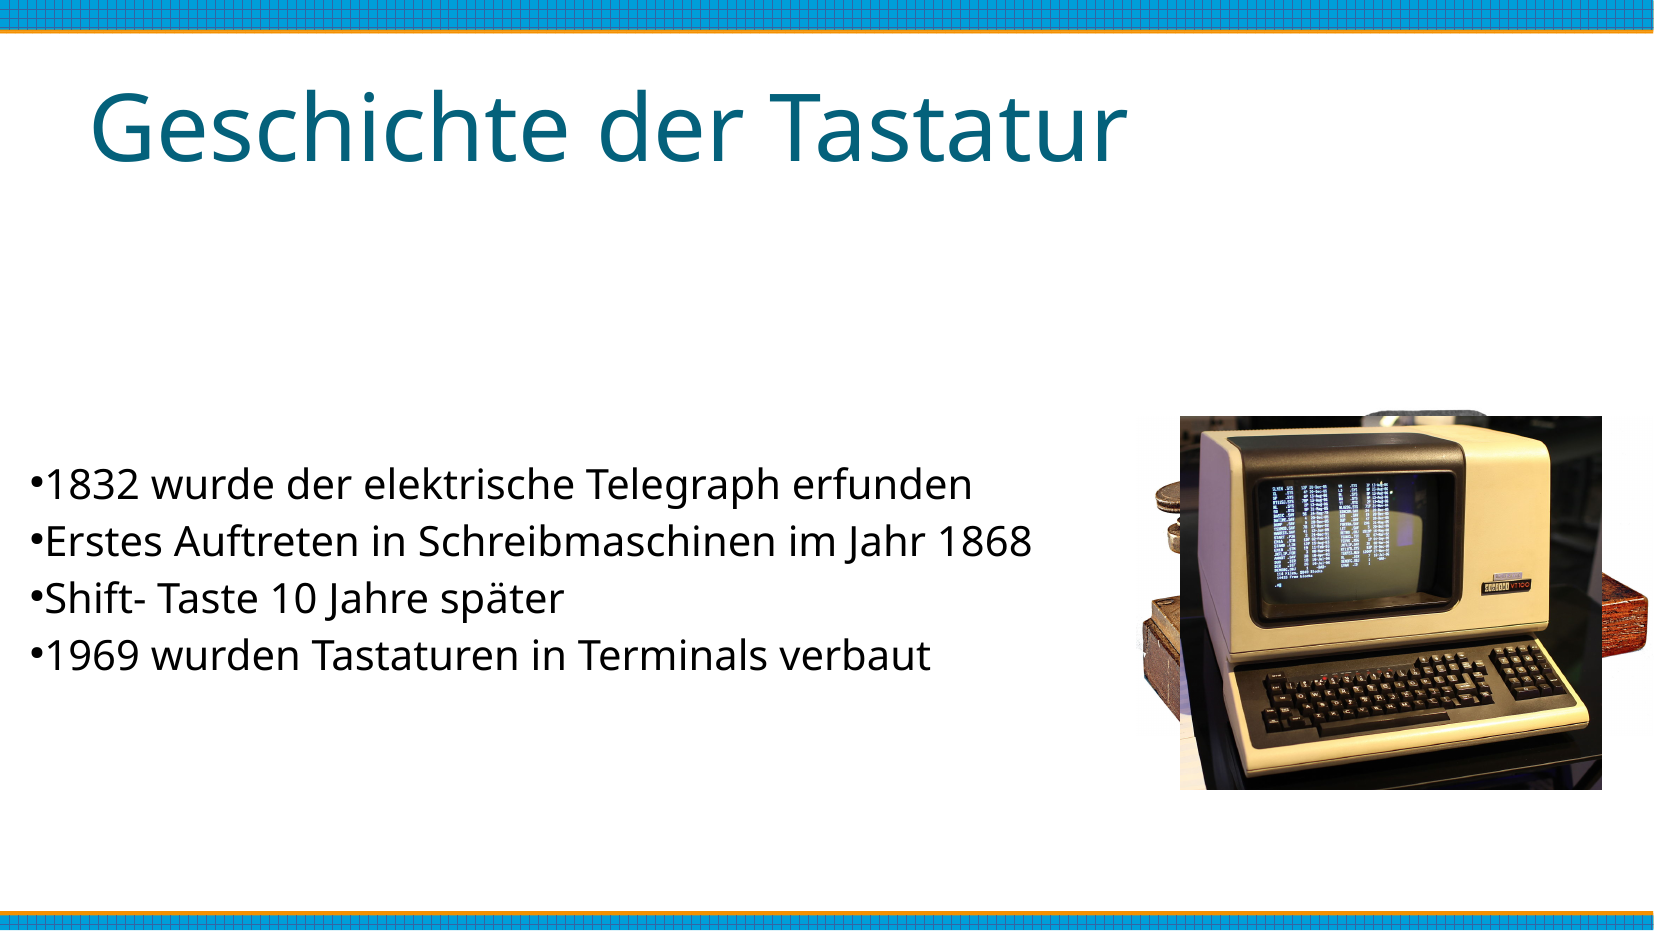

# Geschichte der Tastatur
1832 wurde der elektrische Telegraph erfunden
Erstes Auftreten in Schreibmaschinen im Jahr 1868
Shift- Taste 10 Jahre später
1969 wurden Tastaturen in Terminals verbaut